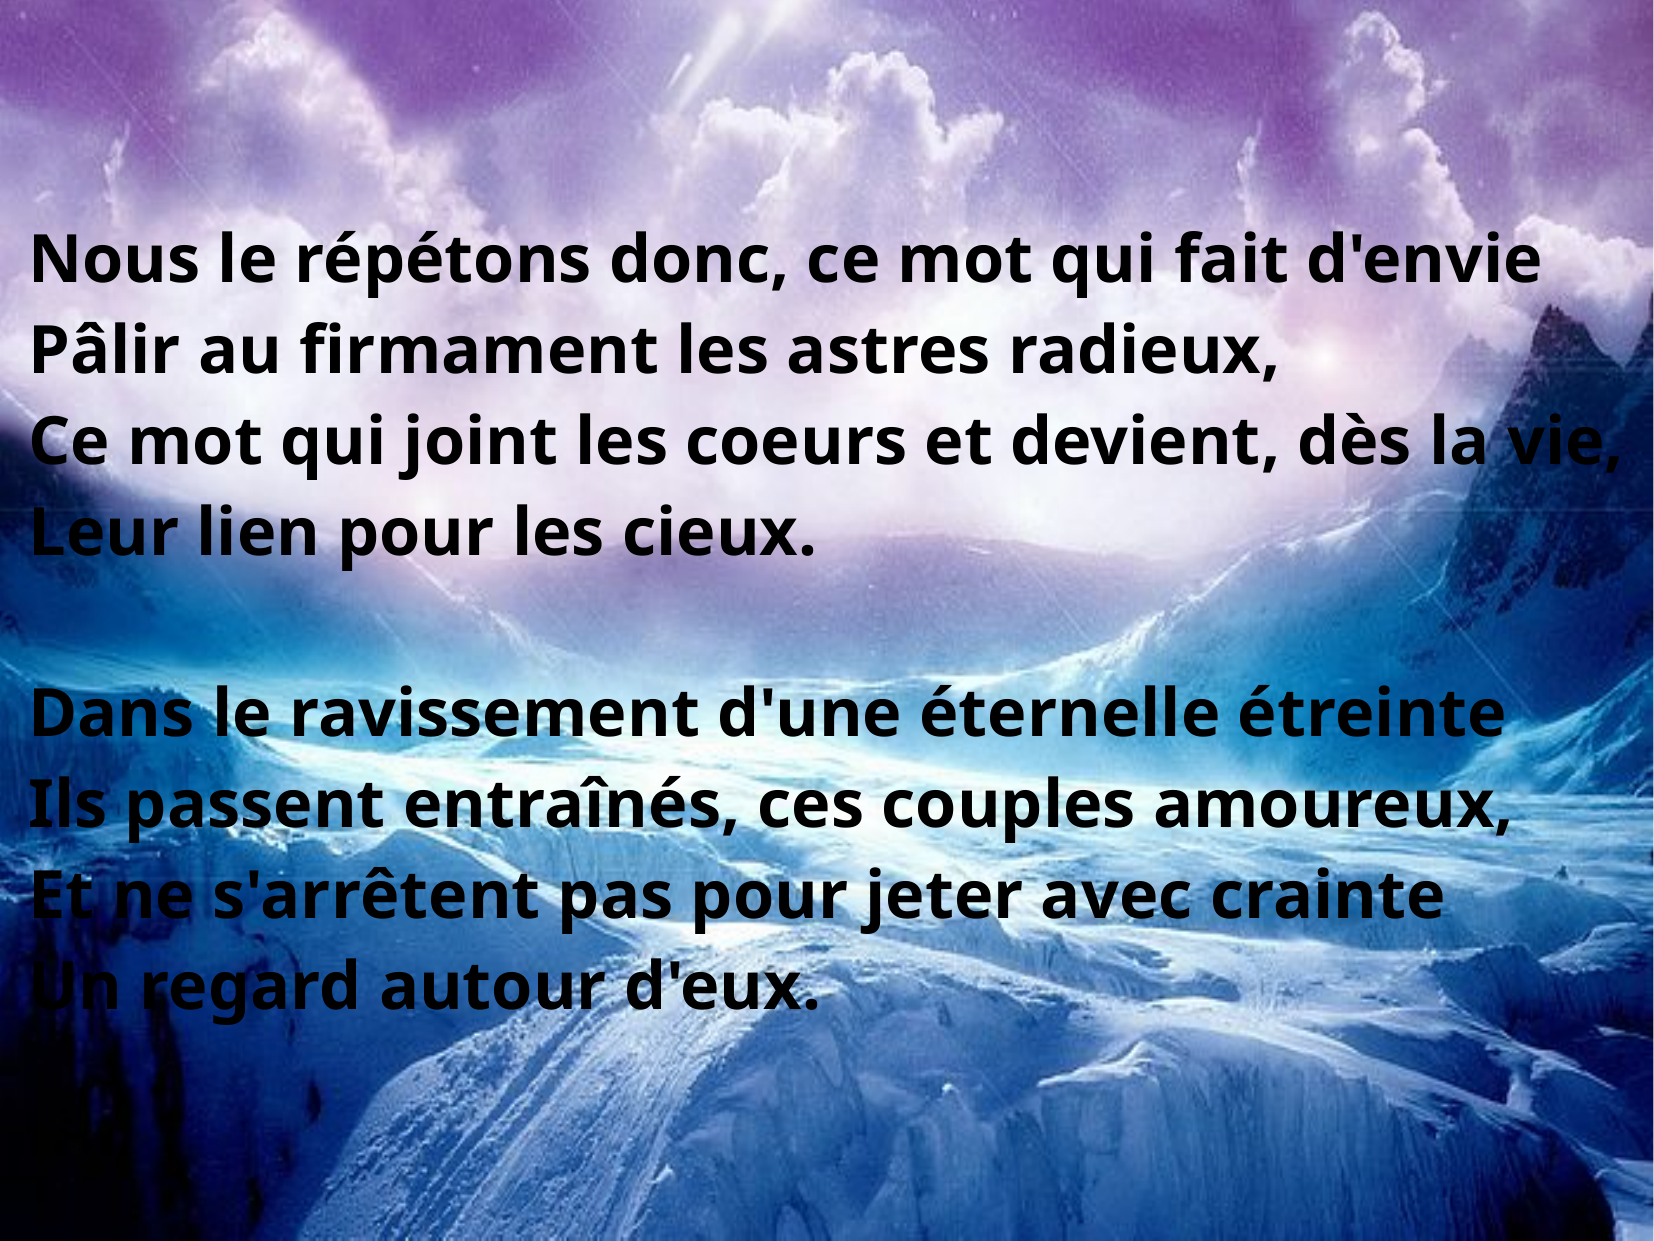

Nous le répétons donc, ce mot qui fait d'envie
Pâlir au firmament les astres radieux,
Ce mot qui joint les coeurs et devient, dès la vie,
Leur lien pour les cieux.
Dans le ravissement d'une éternelle étreinte
Ils passent entraînés, ces couples amoureux,
Et ne s'arrêtent pas pour jeter avec crainte
Un regard autour d'eux.
#